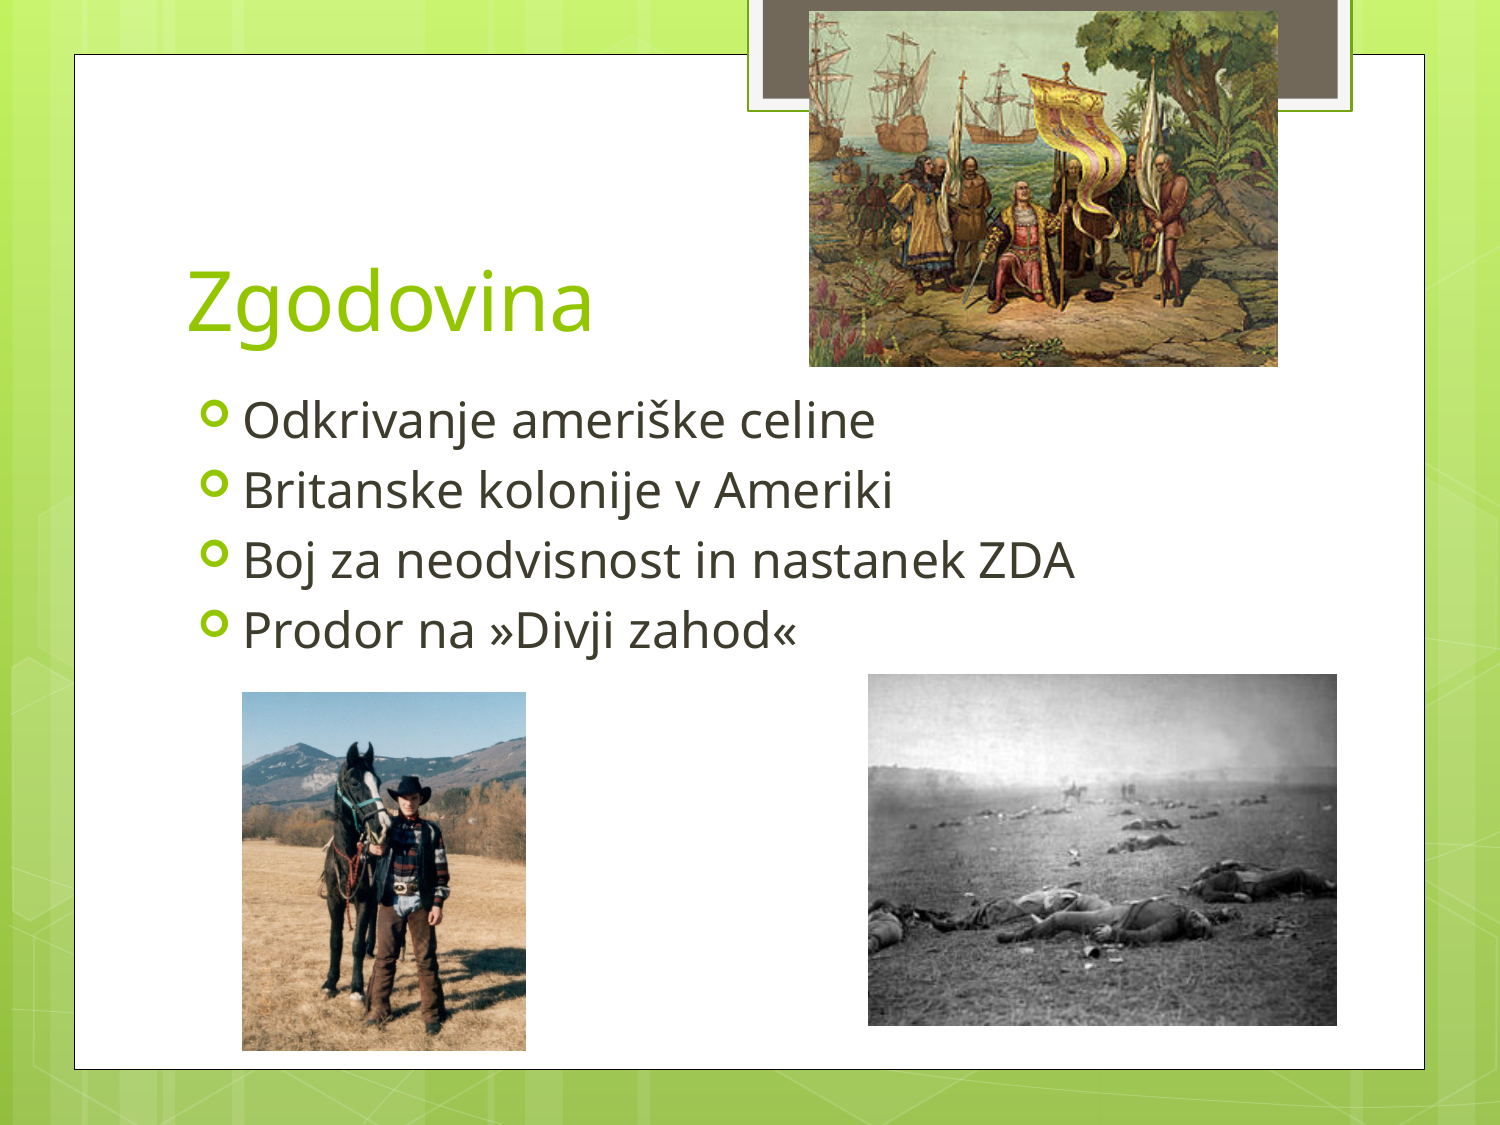

# Zgodovina
Odkrivanje ameriške celine
Britanske kolonije v Ameriki
Boj za neodvisnost in nastanek ZDA
Prodor na »Divji zahod«